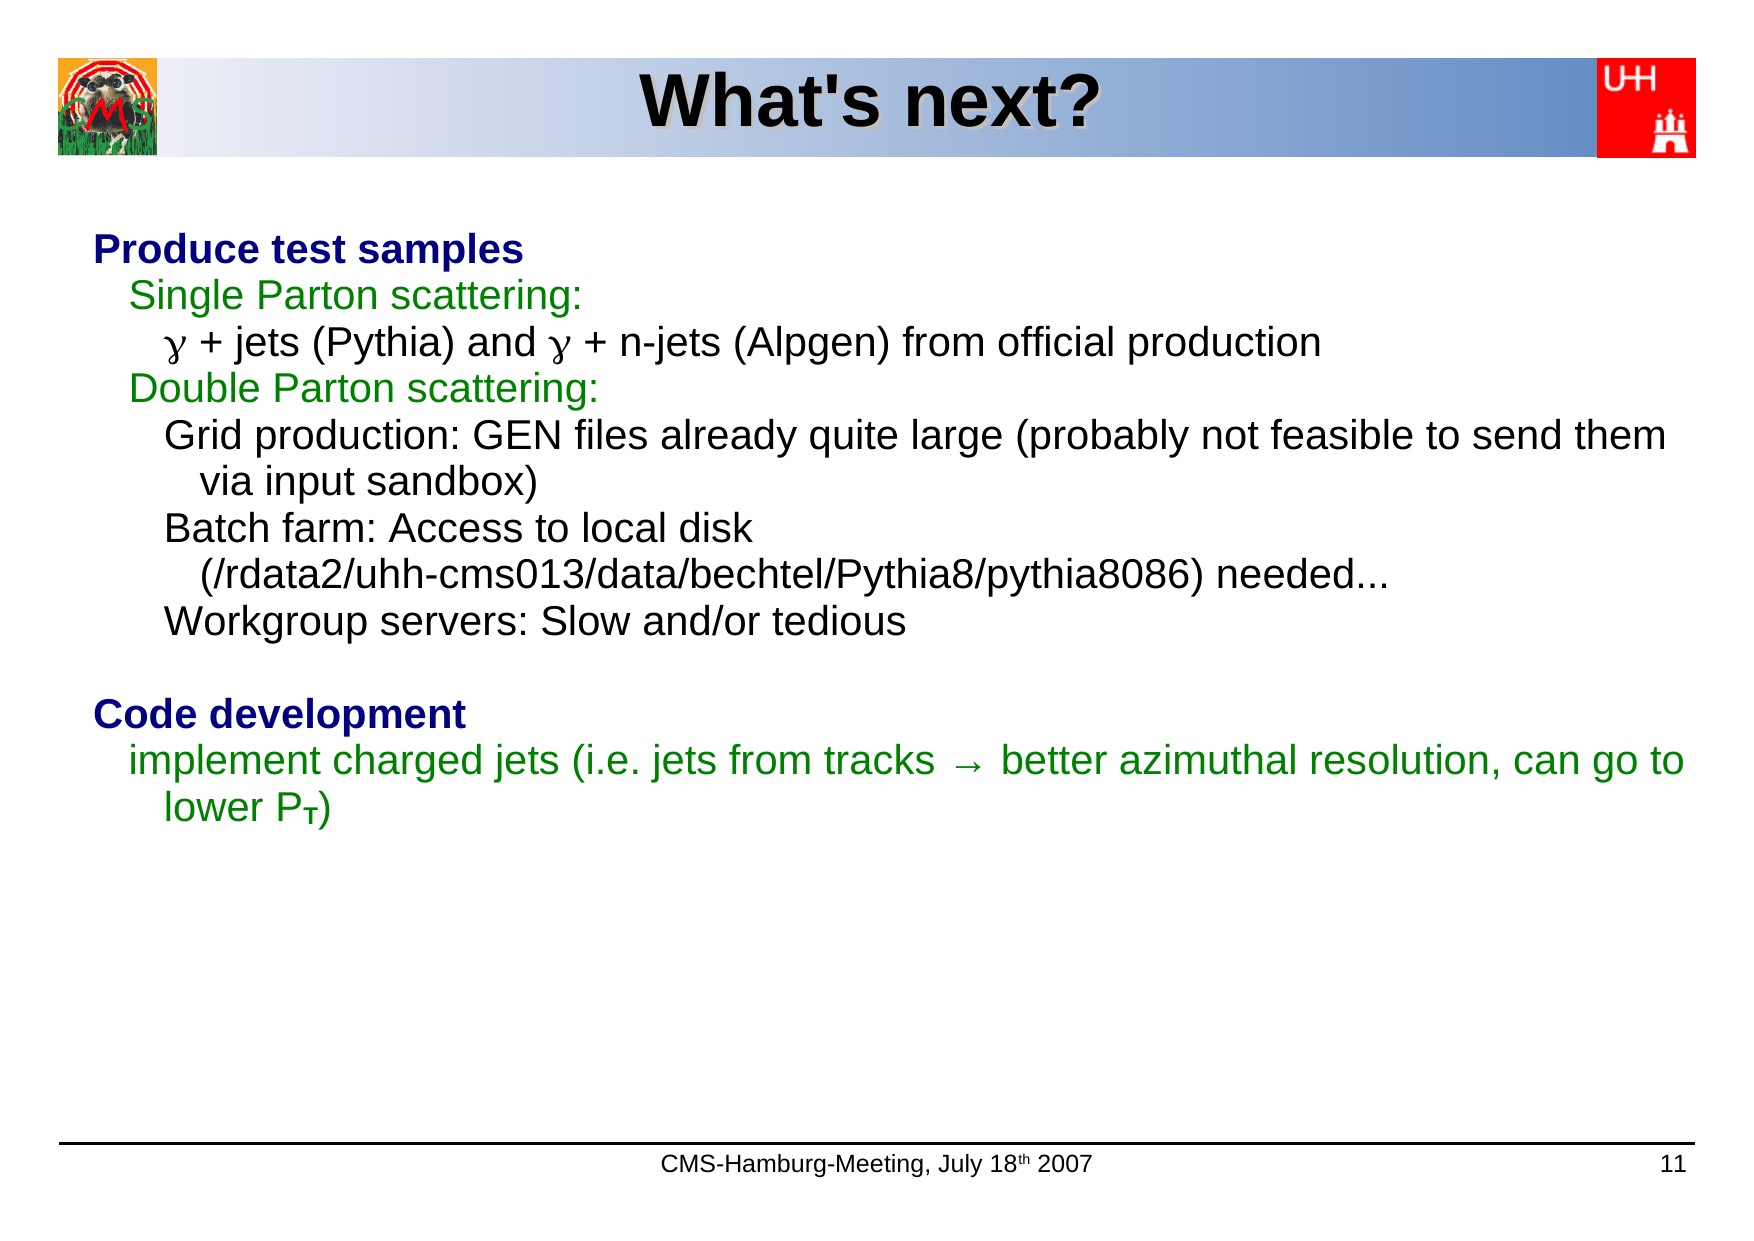

What's next?
Produce test samples
Single Parton scattering:
 + jets (Pythia) and  + n-jets (Alpgen) from official production
Double Parton scattering:
Grid production: GEN files already quite large (probably not feasible to send them via input sandbox)
Batch farm: Access to local disk (/rdata2/uhh-cms013/data/bechtel/Pythia8/pythia8086) needed...
Workgroup servers: Slow and/or tedious
Code development
implement charged jets (i.e. jets from tracks → better azimuthal resolution, can go to lower PT)
CMS-Hamburg-Meeting, July 18th 2007